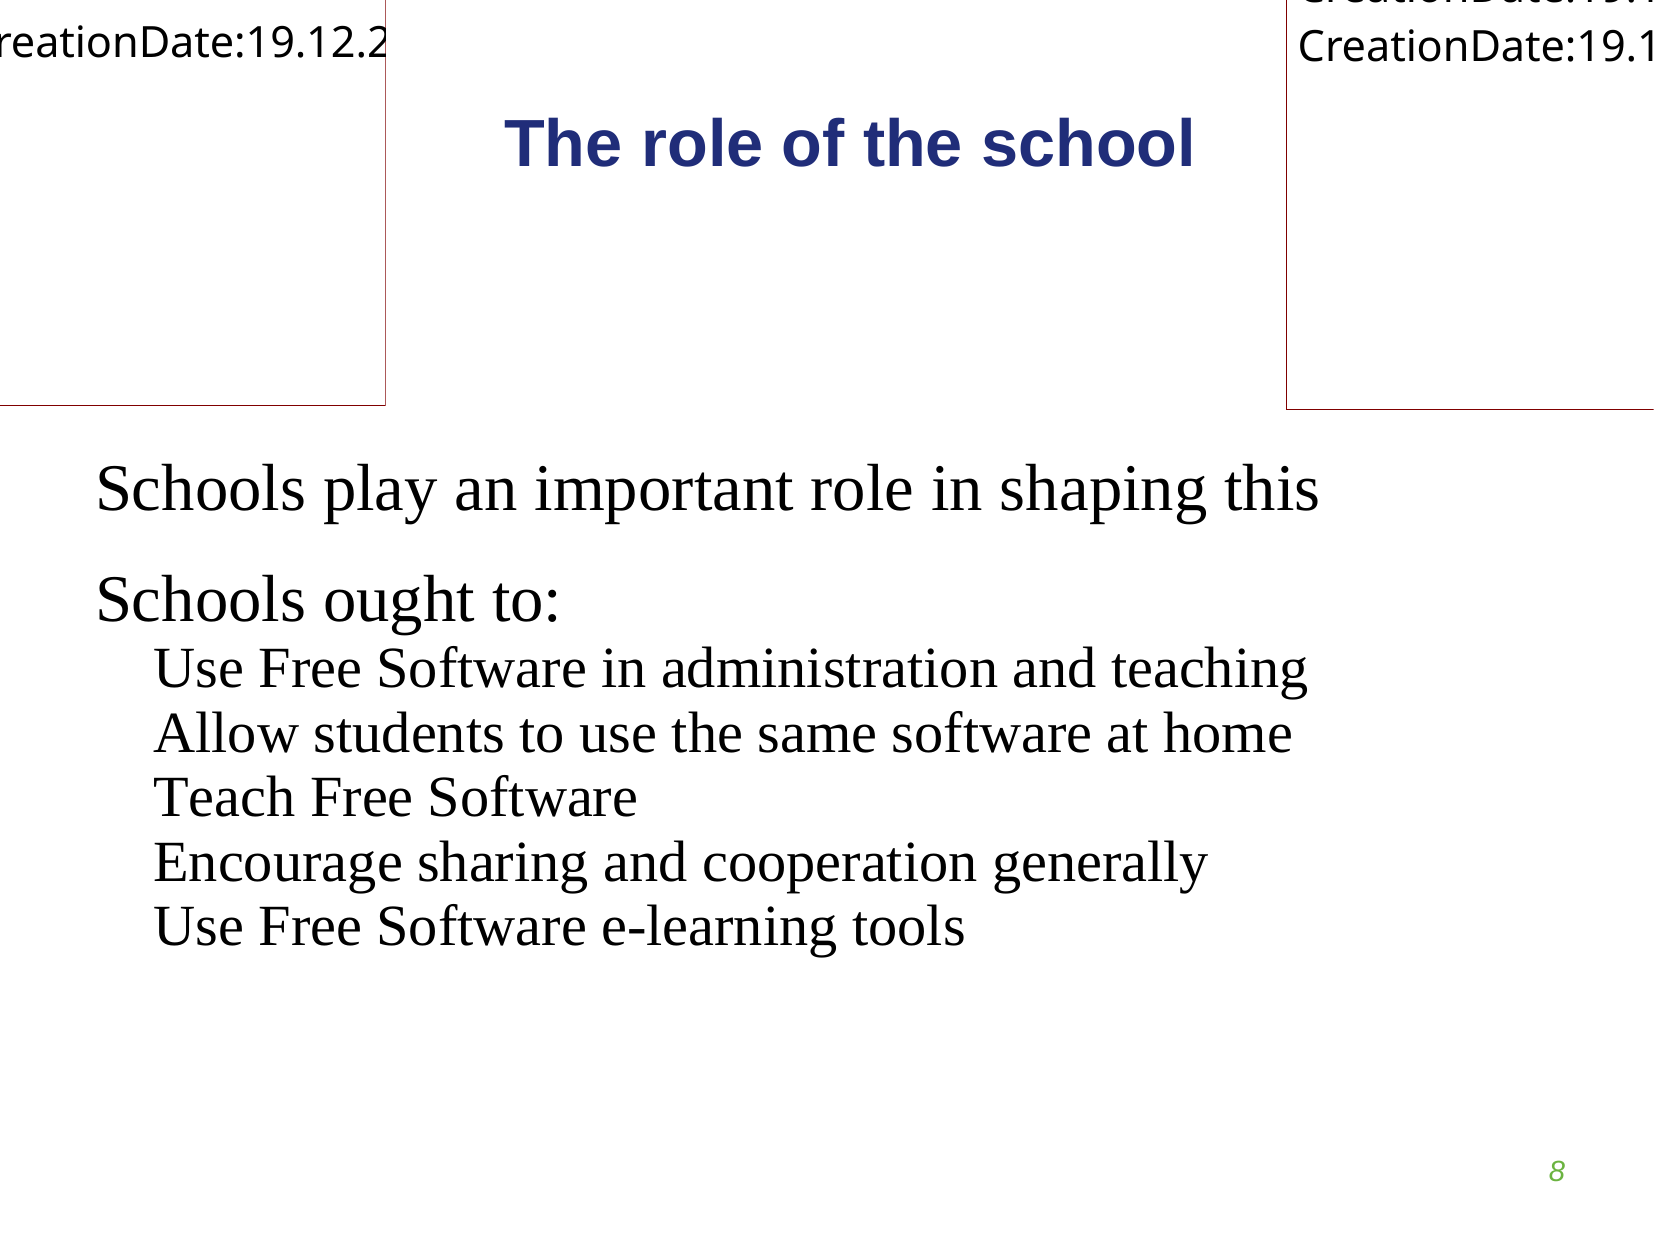

# The role of the school
Schools play an important role in shaping this
Schools ought to:
Use Free Software in administration and teaching
Allow students to use the same software at home
Teach Free Software
Encourage sharing and cooperation generally
Use Free Software e-learning tools